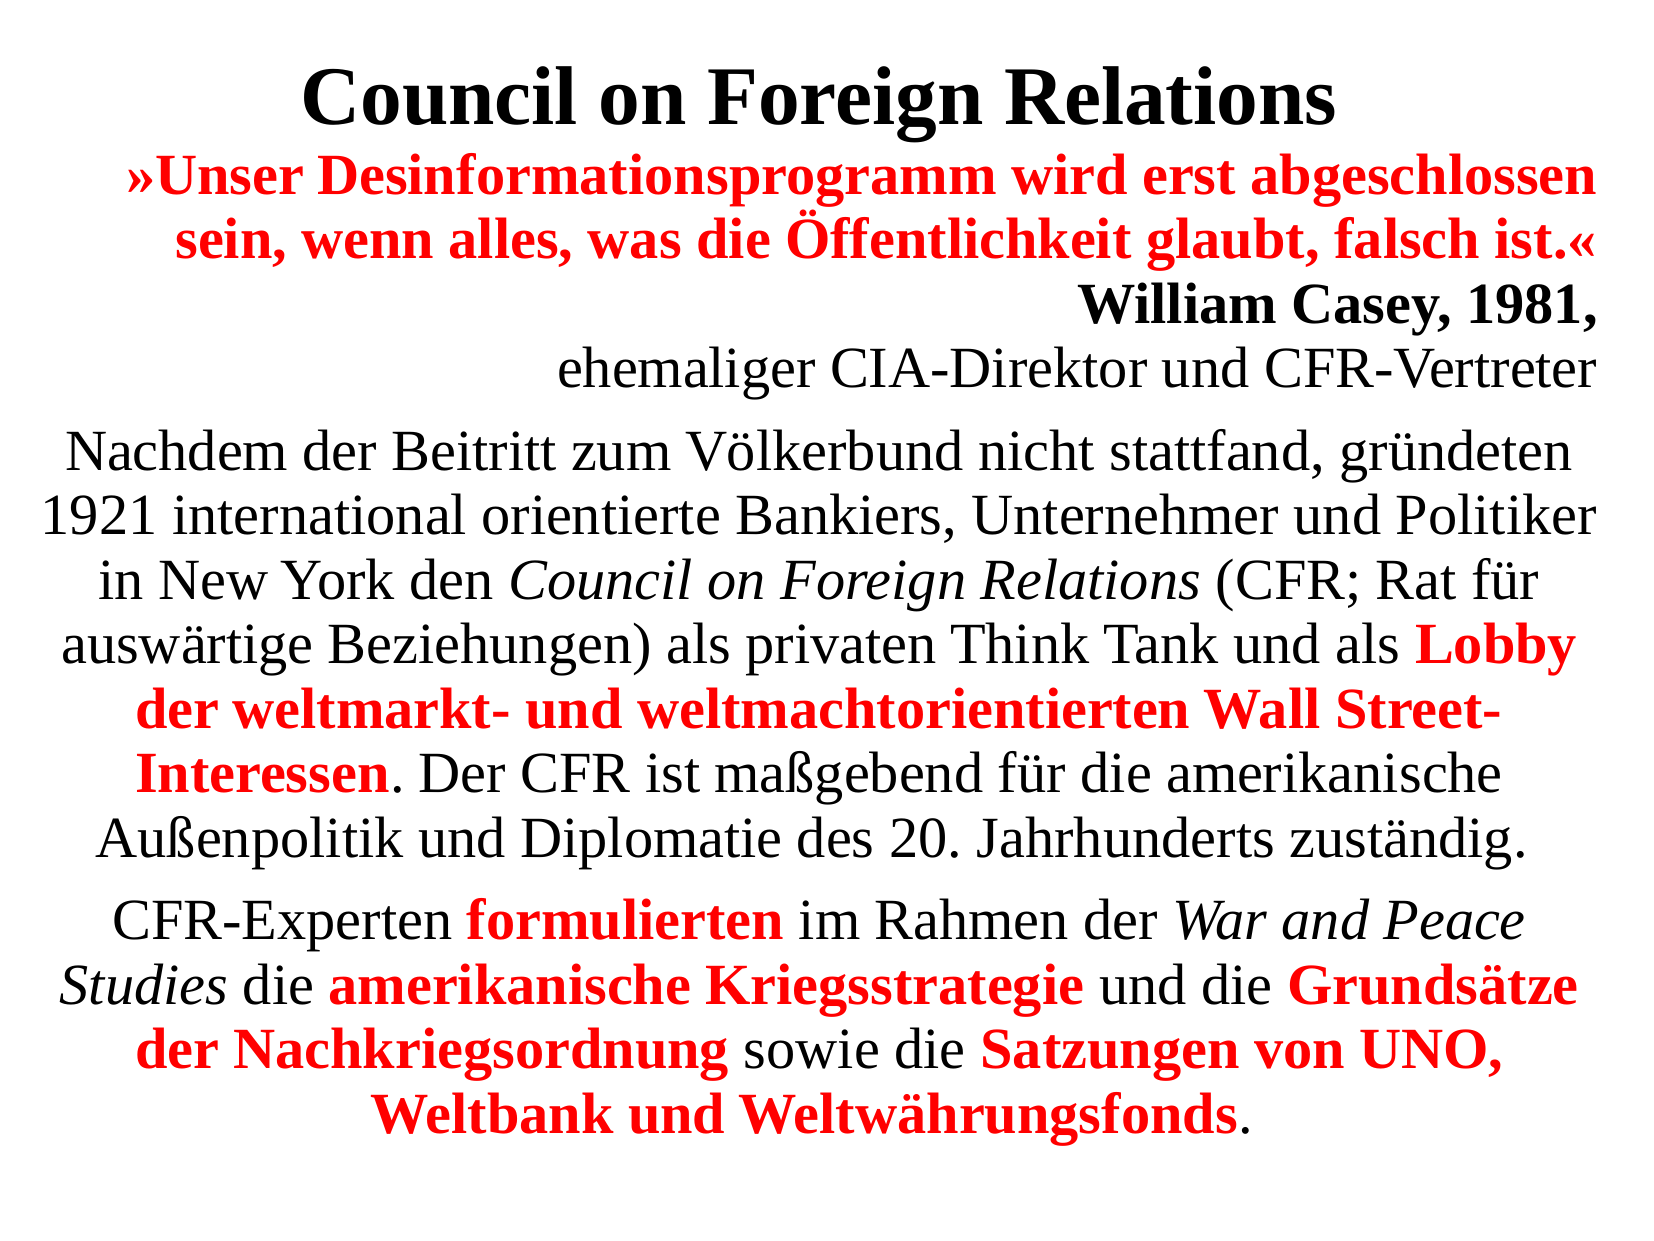

Council on Foreign Relations
»Unser Desinformationsprogramm wird erst abgeschlossen sein, wenn alles, was die Öffentlichkeit glaubt, falsch ist.«
William Casey, 1981,
ehemaliger CIA-Direktor und CFR-Vertreter
Nachdem der Beitritt zum Völkerbund nicht stattfand, gründeten 1921 international orientierte Bankiers, Unternehmer und Politiker in New York den Council on Foreign Relations (CFR; Rat für auswärtige Beziehungen) als privaten Think Tank und als Lobby der weltmarkt- und weltmachtorientierten Wall Street-Interessen. Der CFR ist maßgebend für die amerikanische Außenpolitik und Diplomatie des 20. Jahrhunderts zuständig.
CFR-Experten formulierten im Rahmen der War and Peace Studies die amerikanische Kriegsstrategie und die Grundsätze der Nachkriegsordnung sowie die Satzungen von UNO, Weltbank und Weltwährungsfonds.